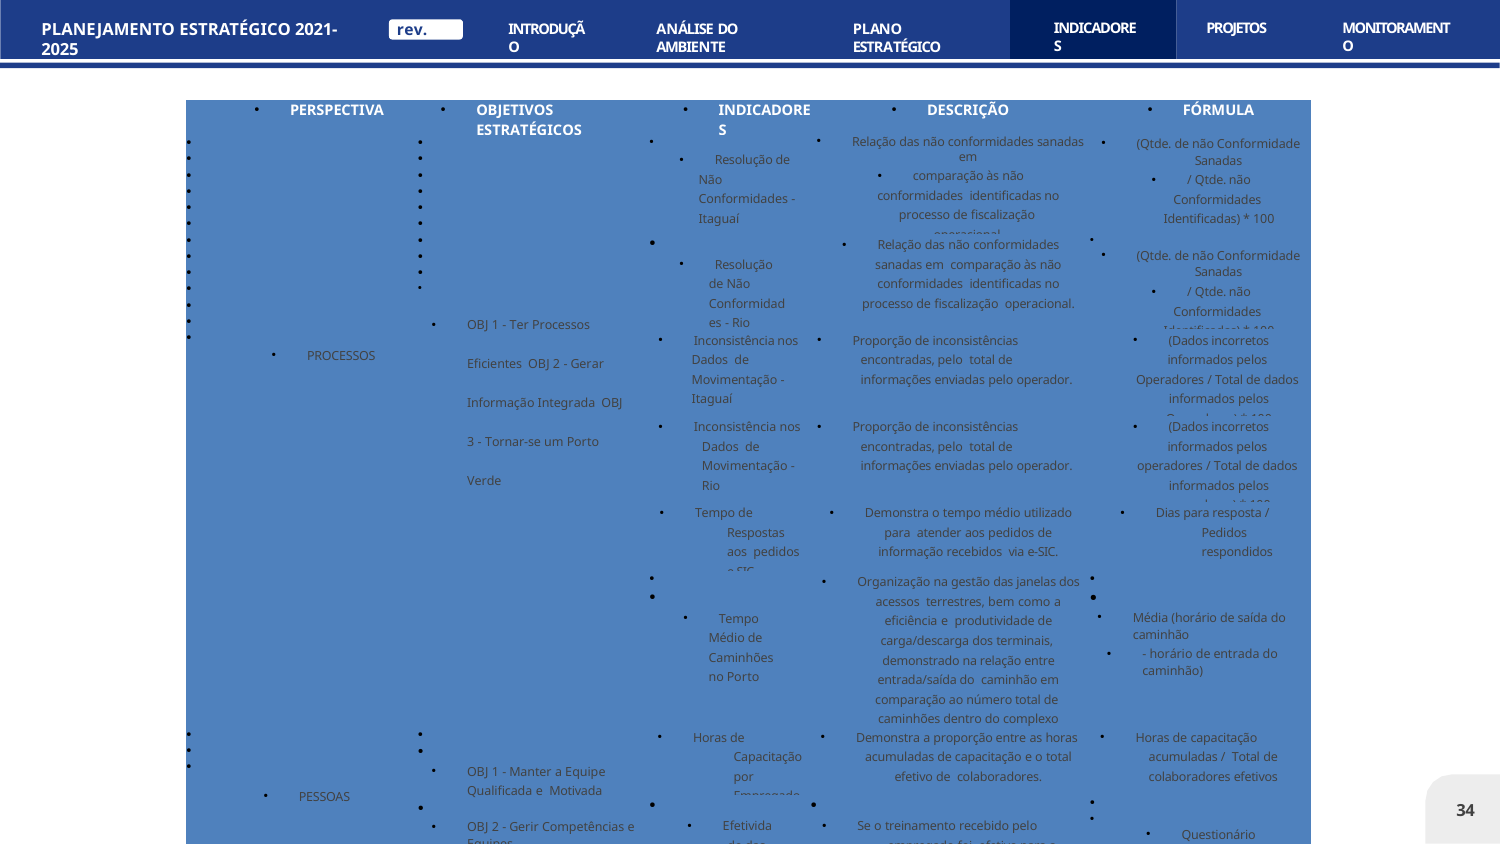

PLANEJAMENTO ESTRATÉGICO 2021-2025
INDICADORES
PROJETOS
MONITORAMENTO
rev. 2022
INTRODUÇÃO
ANÁLISE DO AMBIENTE
PLANO ESTRATÉGICO
| PERSPECTIVA | OBJETIVOS ESTRATÉGICOS | INDICADORES | DESCRIÇÃO | FÓRMULA |
| --- | --- | --- | --- | --- |
| PROCESSOS | OBJ 1 - Ter Processos Eﬁcientes OBJ 2 - Gerar Informação Integrada OBJ 3 - Tornar-se um Porto Verde | Resolução de Não Conformidades - Itaguaí | Relação das não conformidades sanadas em comparação às não conformidades identiﬁcadas no processo de ﬁscalização operacional. | (Qtde. de não Conformidade Sanadas / Qtde. não Conformidades Identiﬁcadas) \* 100 |
| | | Resolução de Não Conformidades - Rio | Relação das não conformidades sanadas em comparação às não conformidades identiﬁcadas no processo de ﬁscalização operacional. | (Qtde. de não Conformidade Sanadas / Qtde. não Conformidades Identiﬁcadas) \* 100 |
| | | Inconsistência nos Dados de Movimentação - Itaguaí | Proporção de inconsistências encontradas, pelo total de informações enviadas pelo operador. | (Dados incorretos informados pelos Operadores / Total de dados informados pelos Operadores) \* 100 |
| | | Inconsistência nos Dados de Movimentação - Rio | Proporção de inconsistências encontradas, pelo total de informações enviadas pelo operador. | (Dados incorretos informados pelos operadores / Total de dados informados pelos operadores) \* 100 |
| | | Tempo de Respostas aos pedidos e-SIC | Demonstra o tempo médio utilizado para atender aos pedidos de informação recebidos via e-SIC. | Dias para resposta / Pedidos respondidos |
| | | Tempo Médio de Caminhões no Porto | Organização na gestão das janelas dos acessos terrestres, bem como a eﬁciência e produtividade de carga/descarga dos terminais, demonstrado na relação entre entrada/saída do caminhão em comparação ao número total de caminhões dentro do complexo portuário. | Média (horário de saída do caminhão - horário de entrada do caminhão) |
| PESSOAS | OBJ 1 - Manter a Equipe Qualiﬁcada e Motivada OBJ 2 - Gerir Competências e Equipes | Horas de Capacitação por Empregado | Demonstra a proporção entre as horas acumuladas de capacitação e o total efetivo de colaboradores. | Horas de capacitação acumuladas / Total de colaboradores efetivos |
| | | Efetividade das Capacitações | Se o treinamento recebido pelo empregado foi efetivo para a melhoria das tarefas. | Questionário |